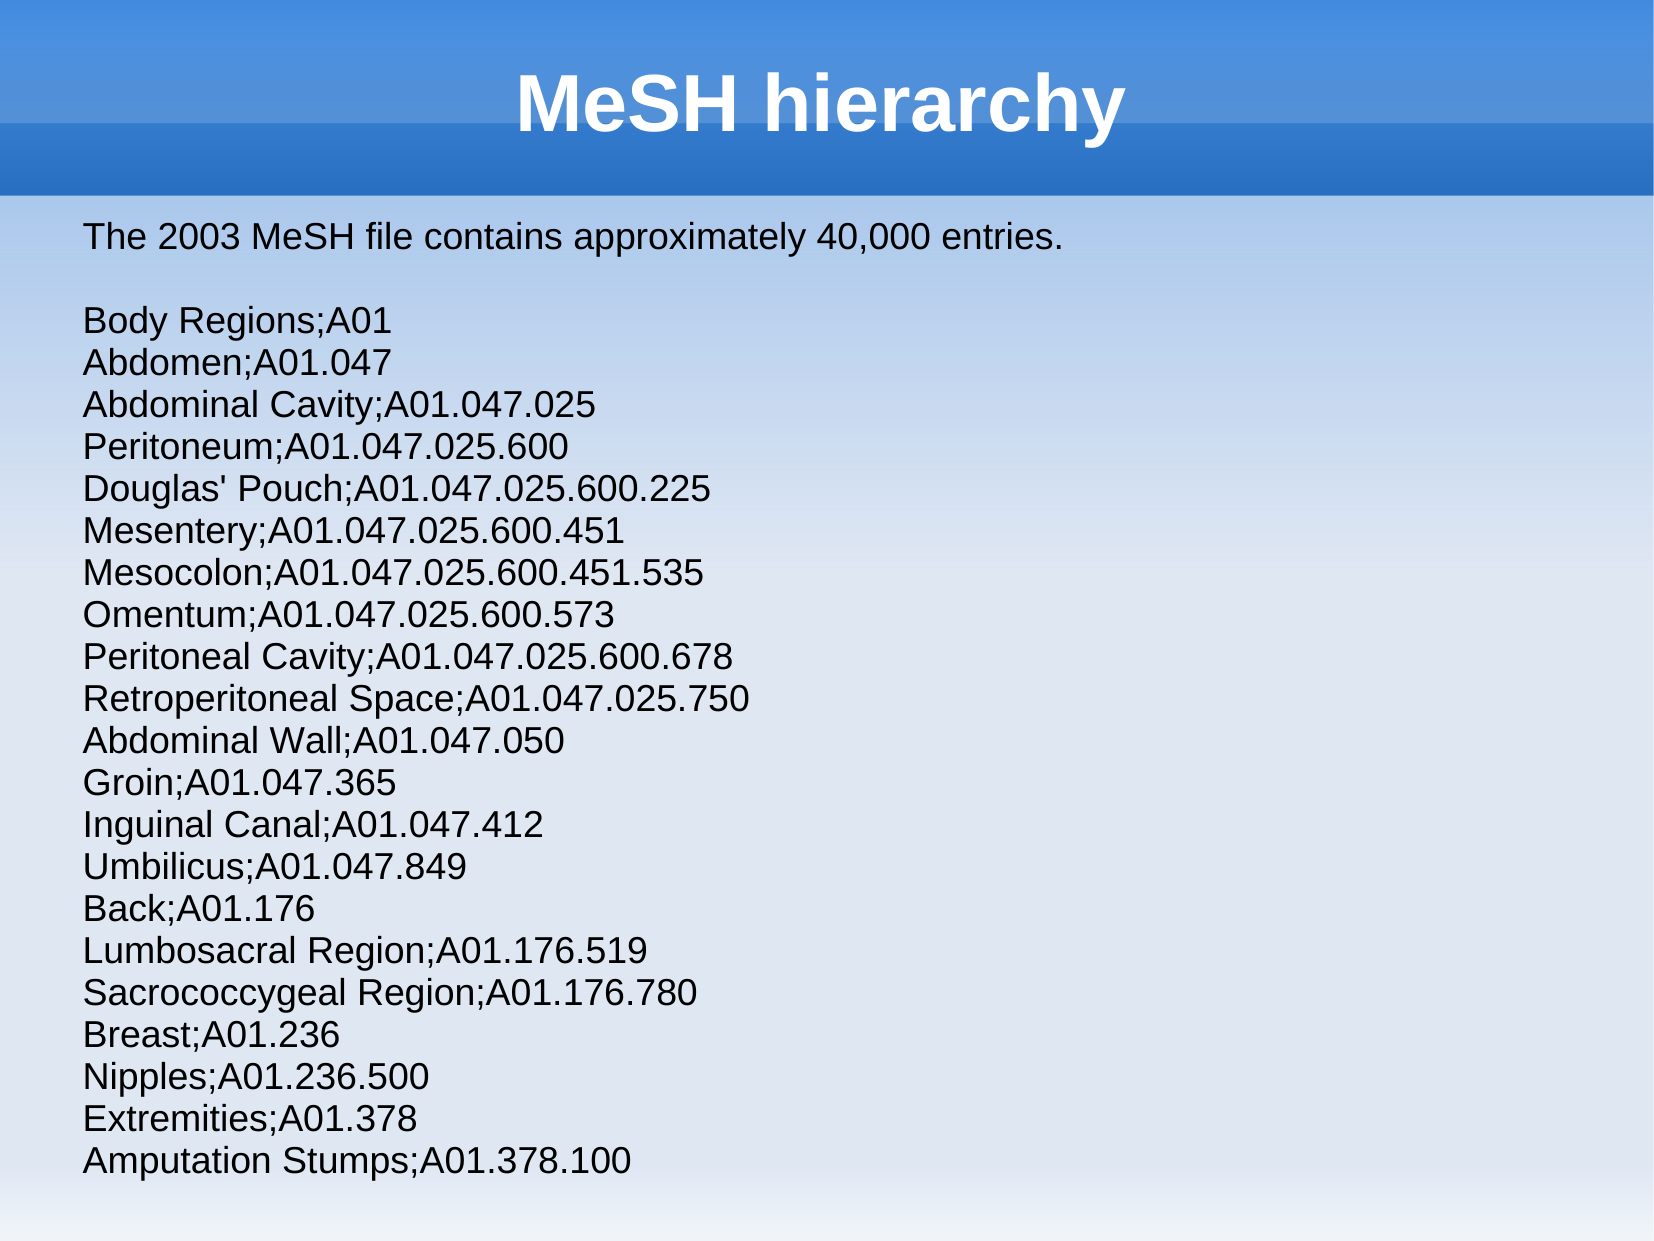

# MeSH hierarchy
The 2003 MeSH file contains approximately 40,000 entries.
Body Regions;A01
Abdomen;A01.047
Abdominal Cavity;A01.047.025
Peritoneum;A01.047.025.600
Douglas' Pouch;A01.047.025.600.225
Mesentery;A01.047.025.600.451
Mesocolon;A01.047.025.600.451.535
Omentum;A01.047.025.600.573
Peritoneal Cavity;A01.047.025.600.678
Retroperitoneal Space;A01.047.025.750
Abdominal Wall;A01.047.050
Groin;A01.047.365
Inguinal Canal;A01.047.412
Umbilicus;A01.047.849
Back;A01.176
Lumbosacral Region;A01.176.519
Sacrococcygeal Region;A01.176.780
Breast;A01.236
Nipples;A01.236.500
Extremities;A01.378
Amputation Stumps;A01.378.100